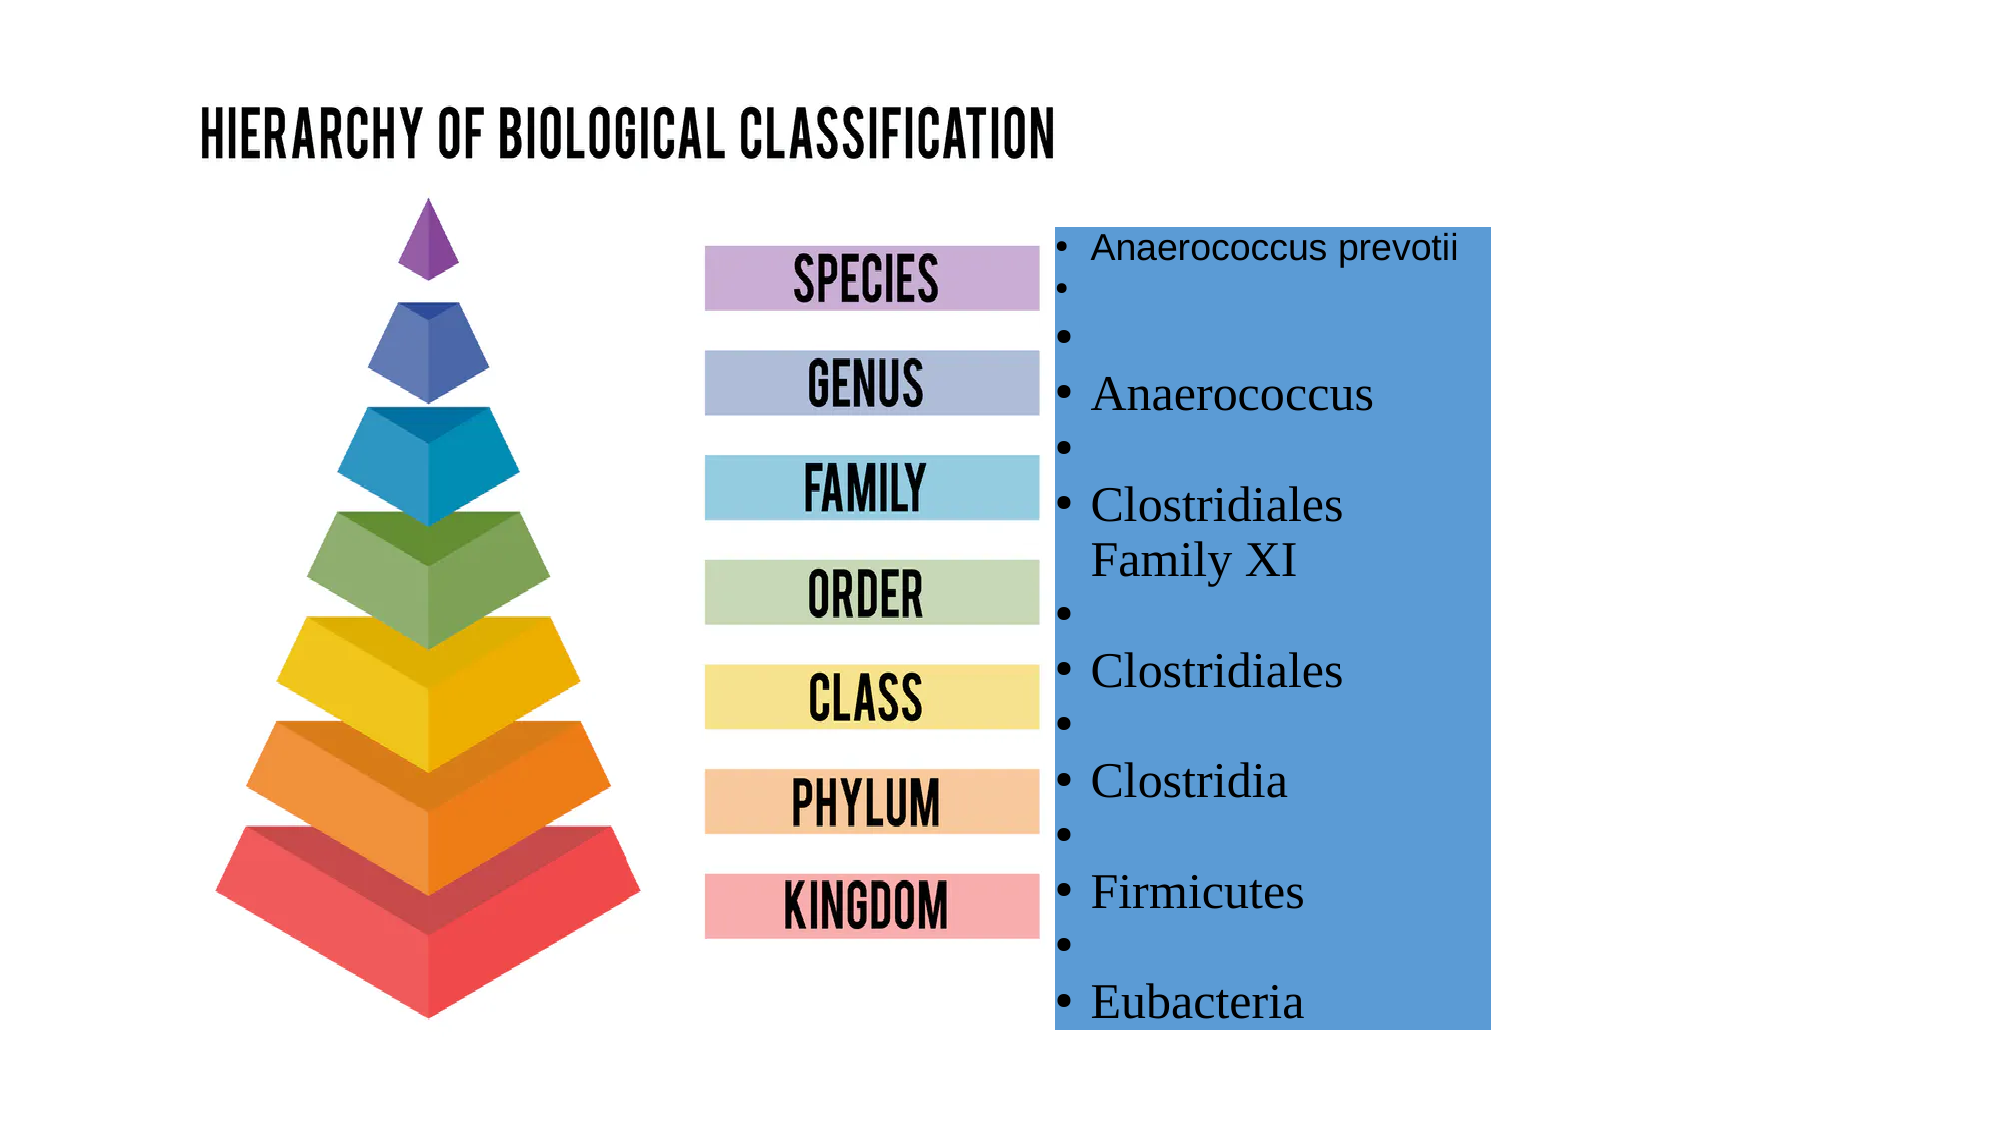

| Anaerococcus prevotii |
| --- |
| Anaerococcus |
| Clostridiales Family XI |
| Clostridiales |
| Clostridia |
| Firmicutes |
| Eubacteria |